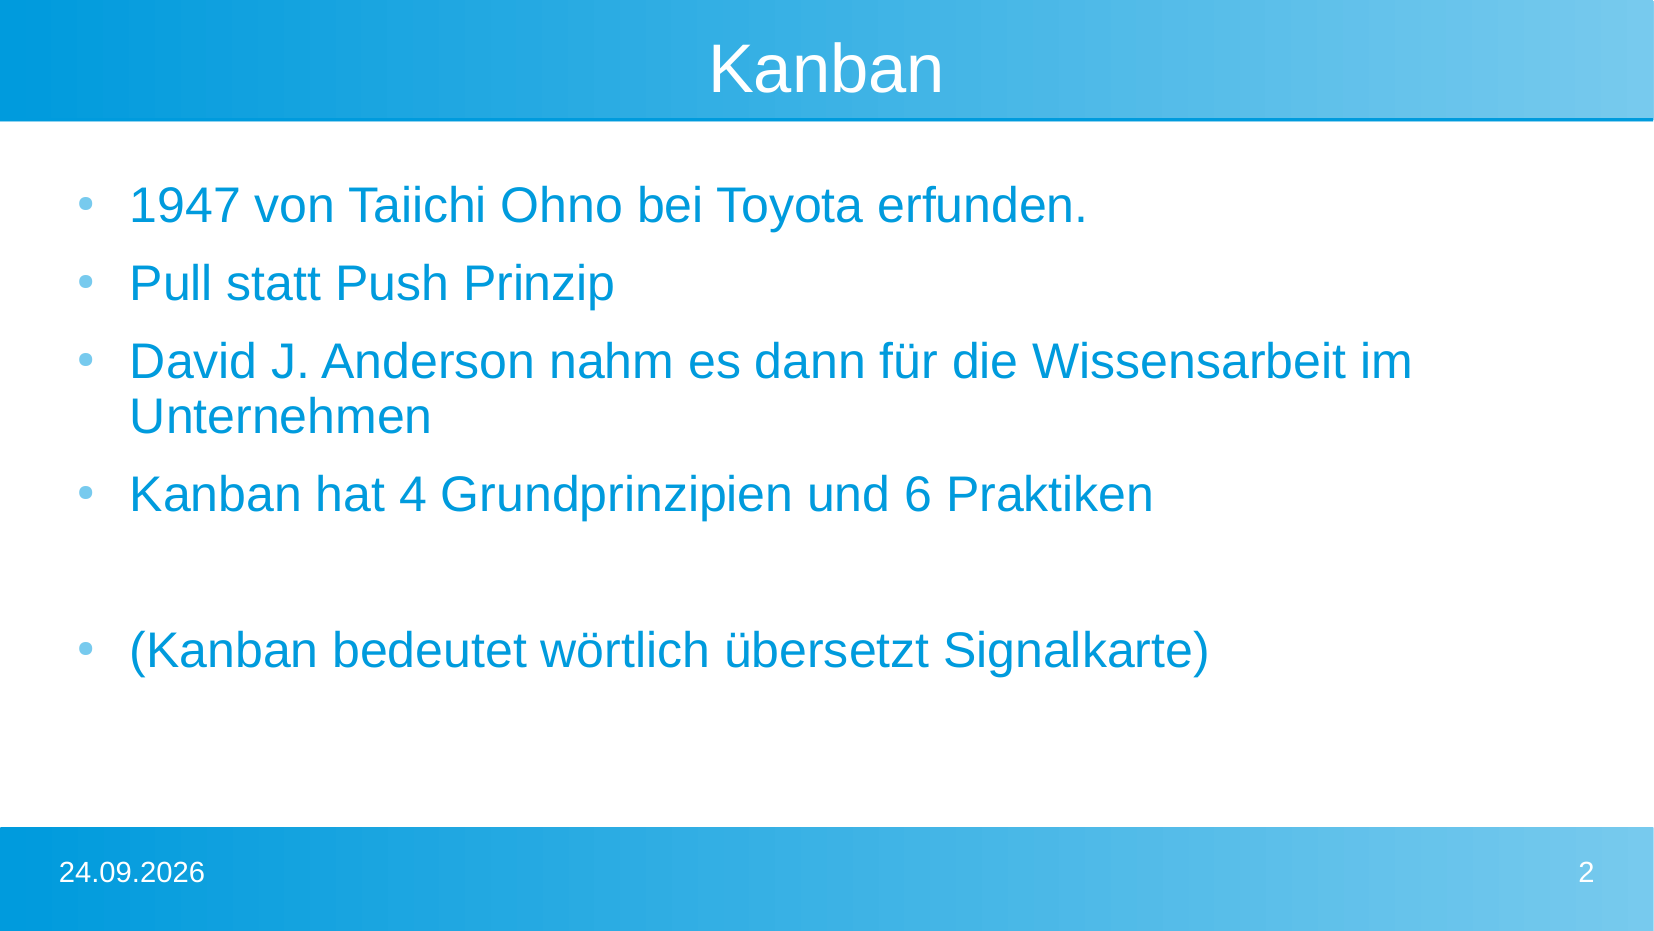

# Kanban
1947 von Taiichi Ohno bei Toyota erfunden.
Pull statt Push Prinzip
David J. Anderson nahm es dann für die Wissensarbeit im Unternehmen
Kanban hat 4 Grundprinzipien und 6 Praktiken
(Kanban bedeutet wörtlich übersetzt Signalkarte)
2